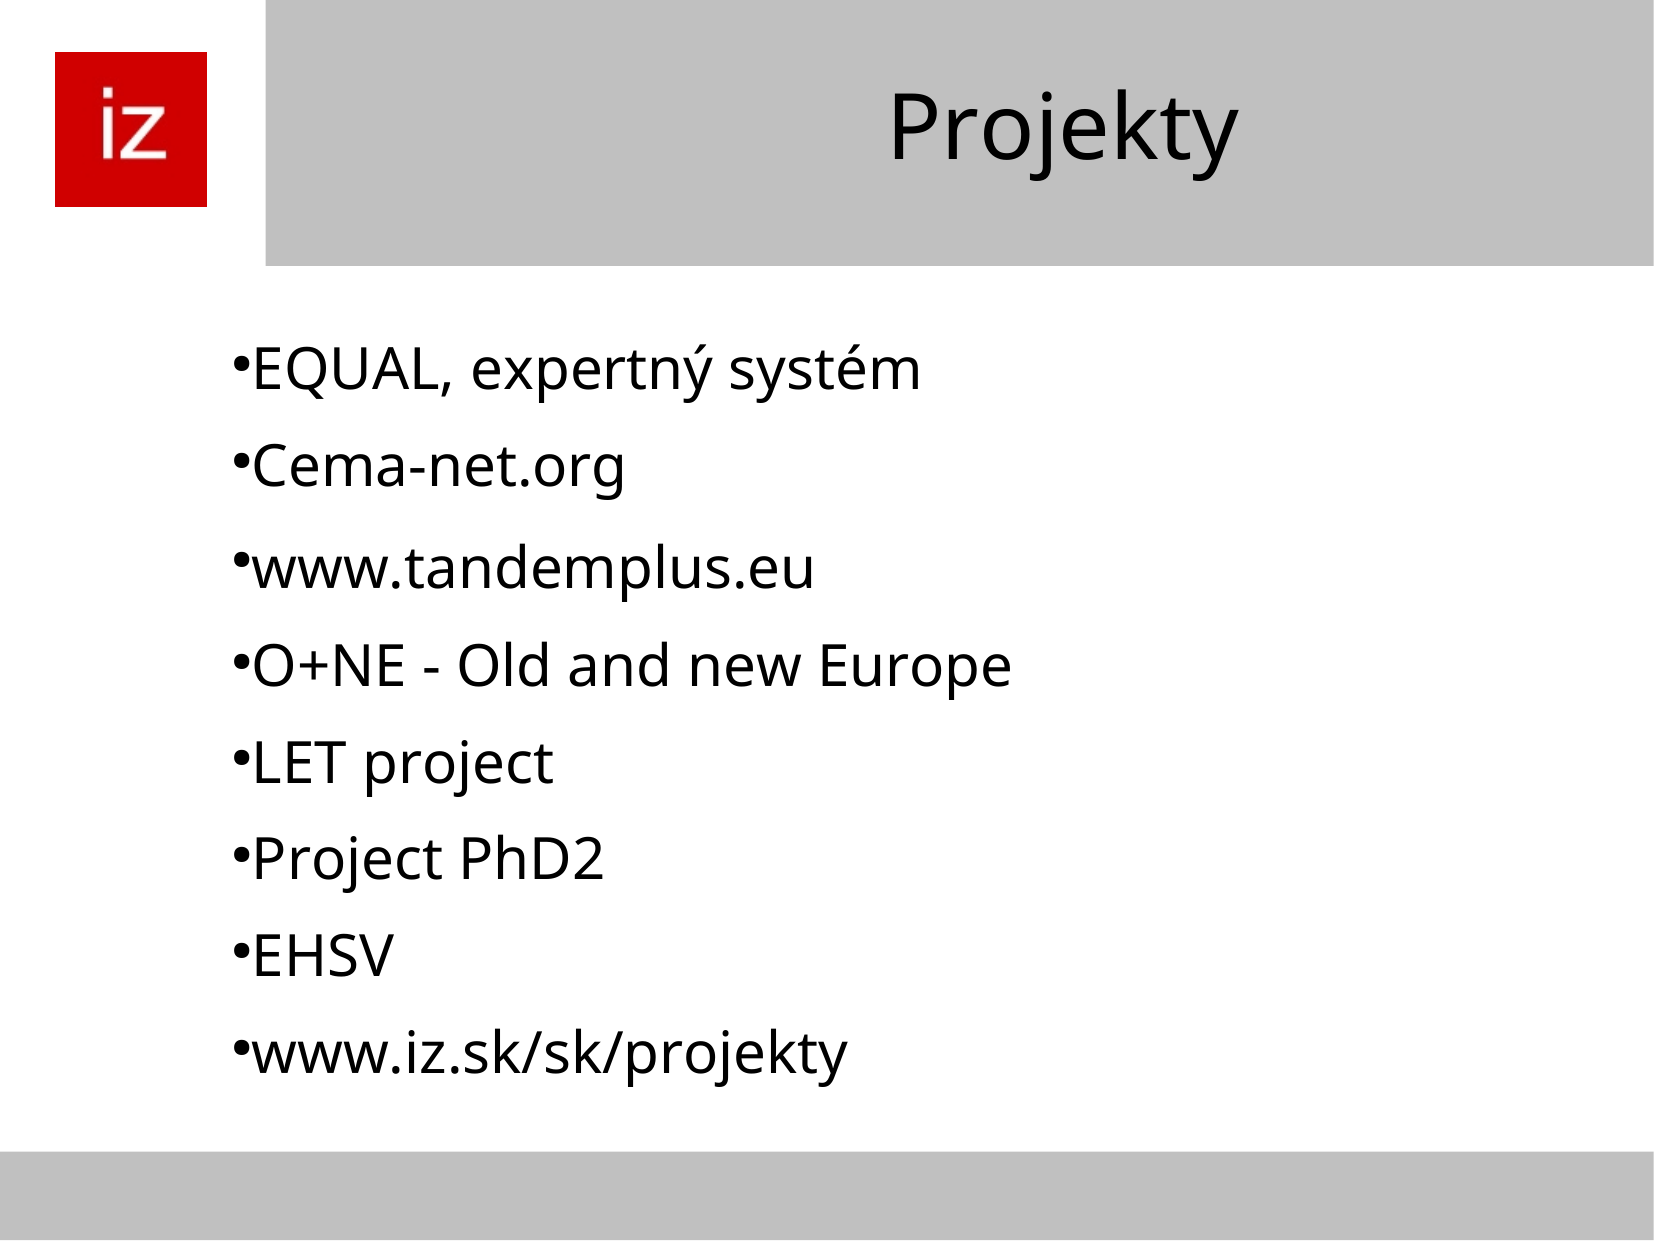

# Projekty
EQUAL, expertný systém
Cema-net.org
www.tandemplus.eu
O+NE - Old and new Europe
LET project
Project PhD2
EHSV
www.iz.sk/sk/projekty